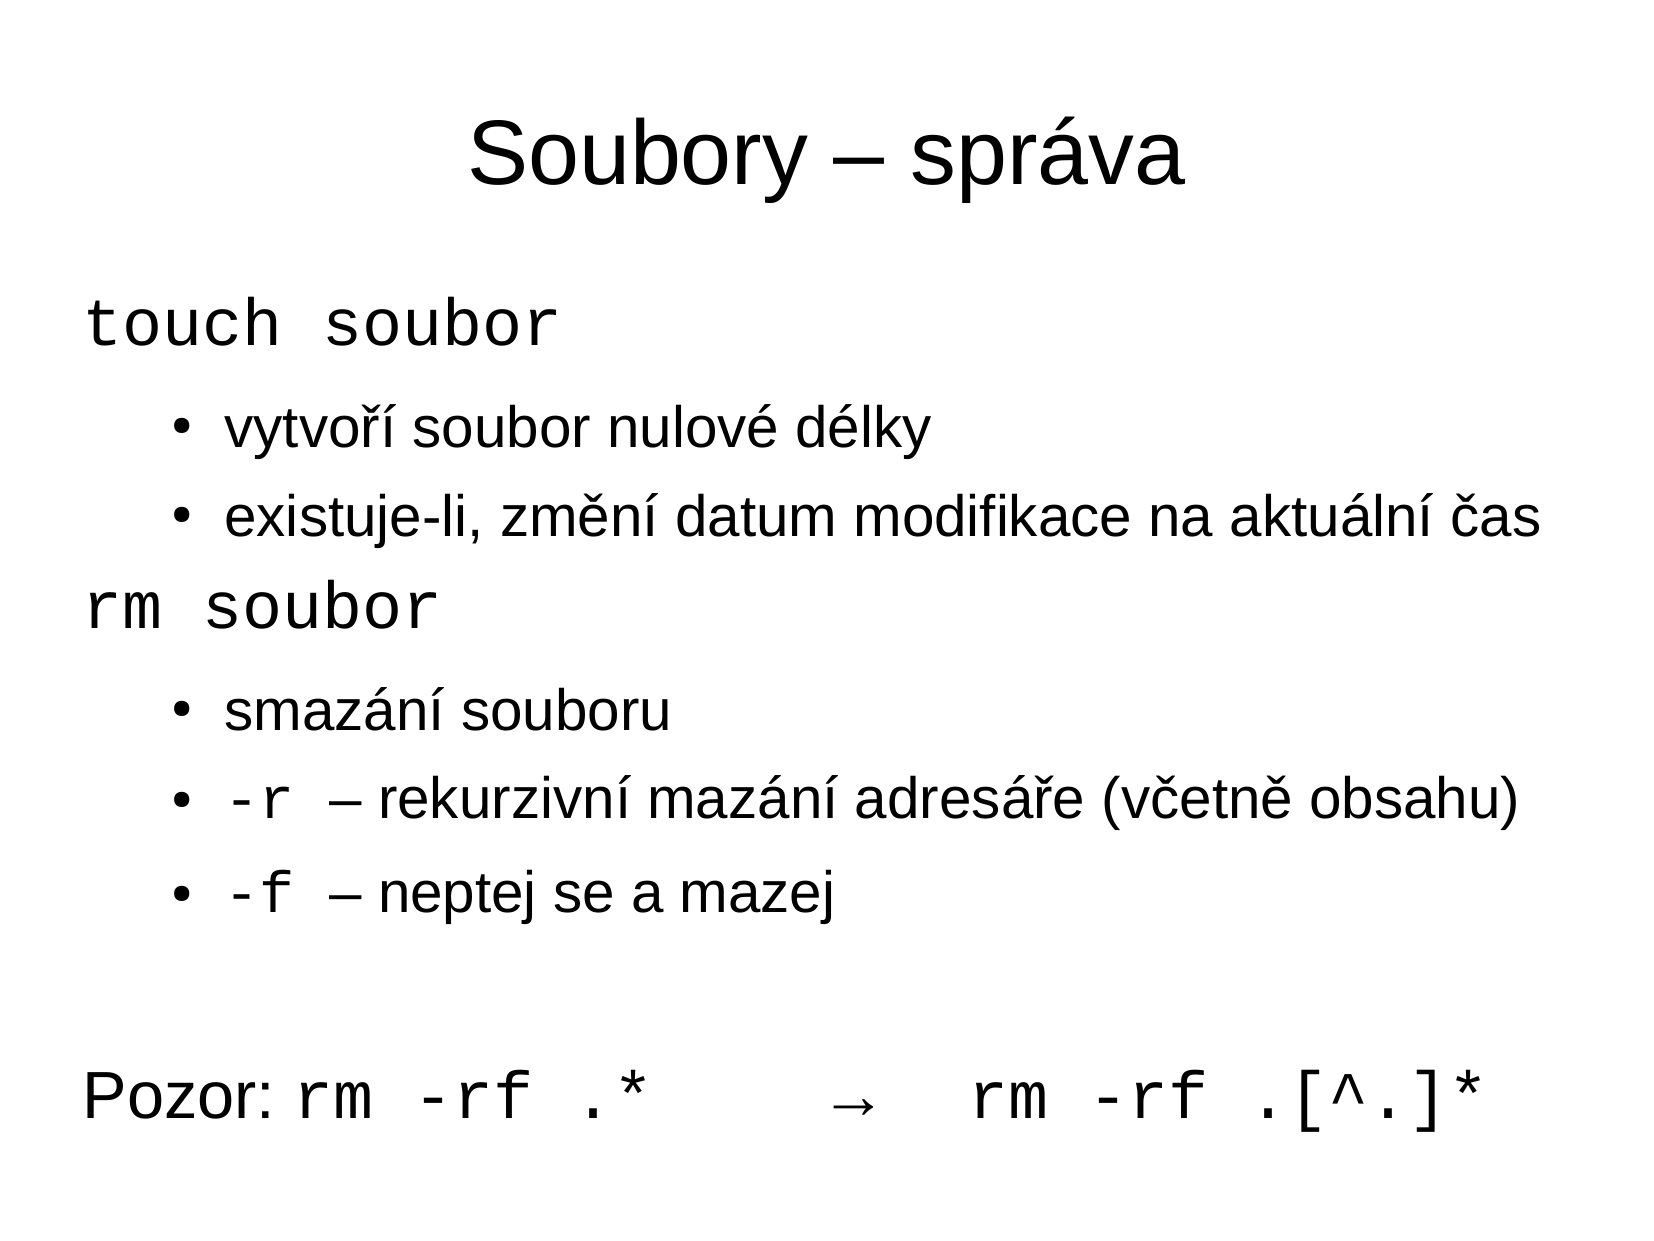

# Soubory – správa
touch soubor
vytvoří soubor nulové délky
existuje-li, změní datum modifikace na aktuální čas
rm soubor
smazání souboru
-r – rekurzivní mazání adresáře (včetně obsahu)
-f – neptej se a mazej
Pozor: rm -rf .*			→		rm -rf .[^.]*